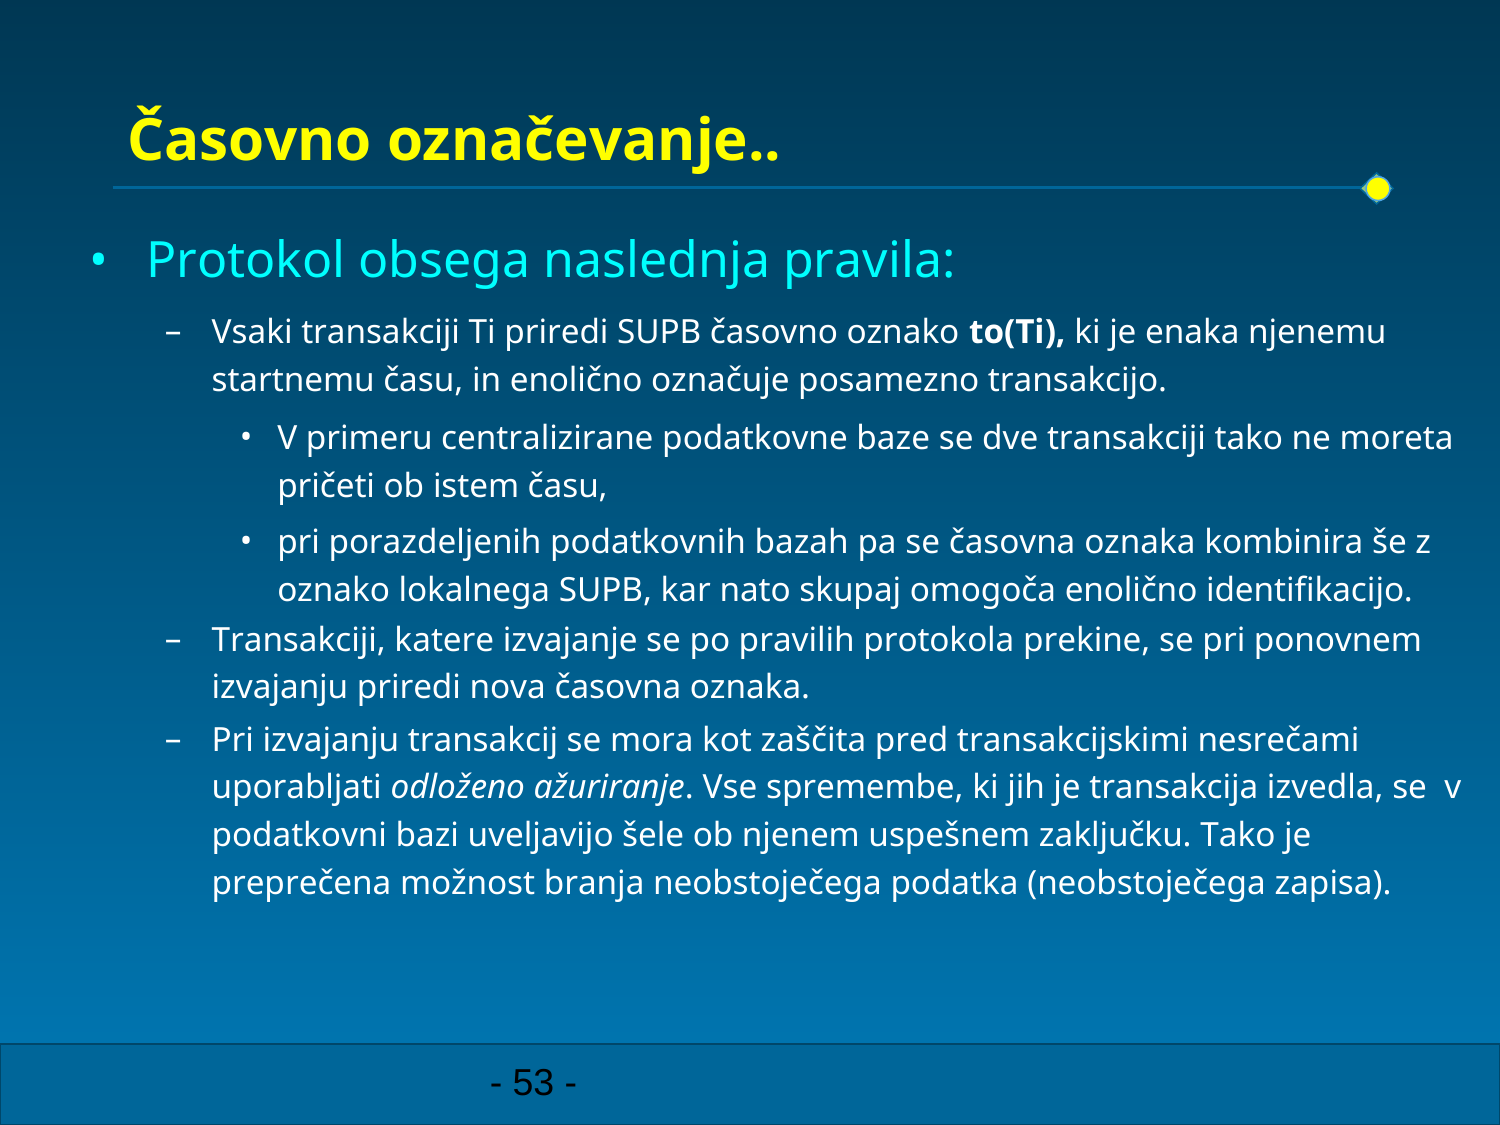

# Časovno označevanje..
Protokol obsega naslednja pravila:
Vsaki transakciji Ti priredi SUPB časovno oznako to(Ti), ki je enaka njenemu startnemu času, in enolično označuje posamezno transakcijo.
V primeru centralizirane podatkovne baze se dve transakciji tako ne moreta pričeti ob istem času,
pri porazdeljenih podatkovnih bazah pa se časovna oznaka kombinira še z oznako lokalnega SUPB, kar nato skupaj omogoča enolično identifikacijo.
Transakciji, katere izvajanje se po pravilih protokola prekine, se pri ponovnem izvajanju priredi nova časovna oznaka.
Pri izvajanju transakcij se mora kot zaščita pred transakcijskimi nesrečami uporabljati odloženo ažuriranje. Vse spremembe, ki jih je transakcija izvedla, se v podatkovni bazi uveljavijo šele ob njenem uspešnem zaključku. Tako je preprečena možnost branja neobstoječega podatka (neobstoječega zapisa).